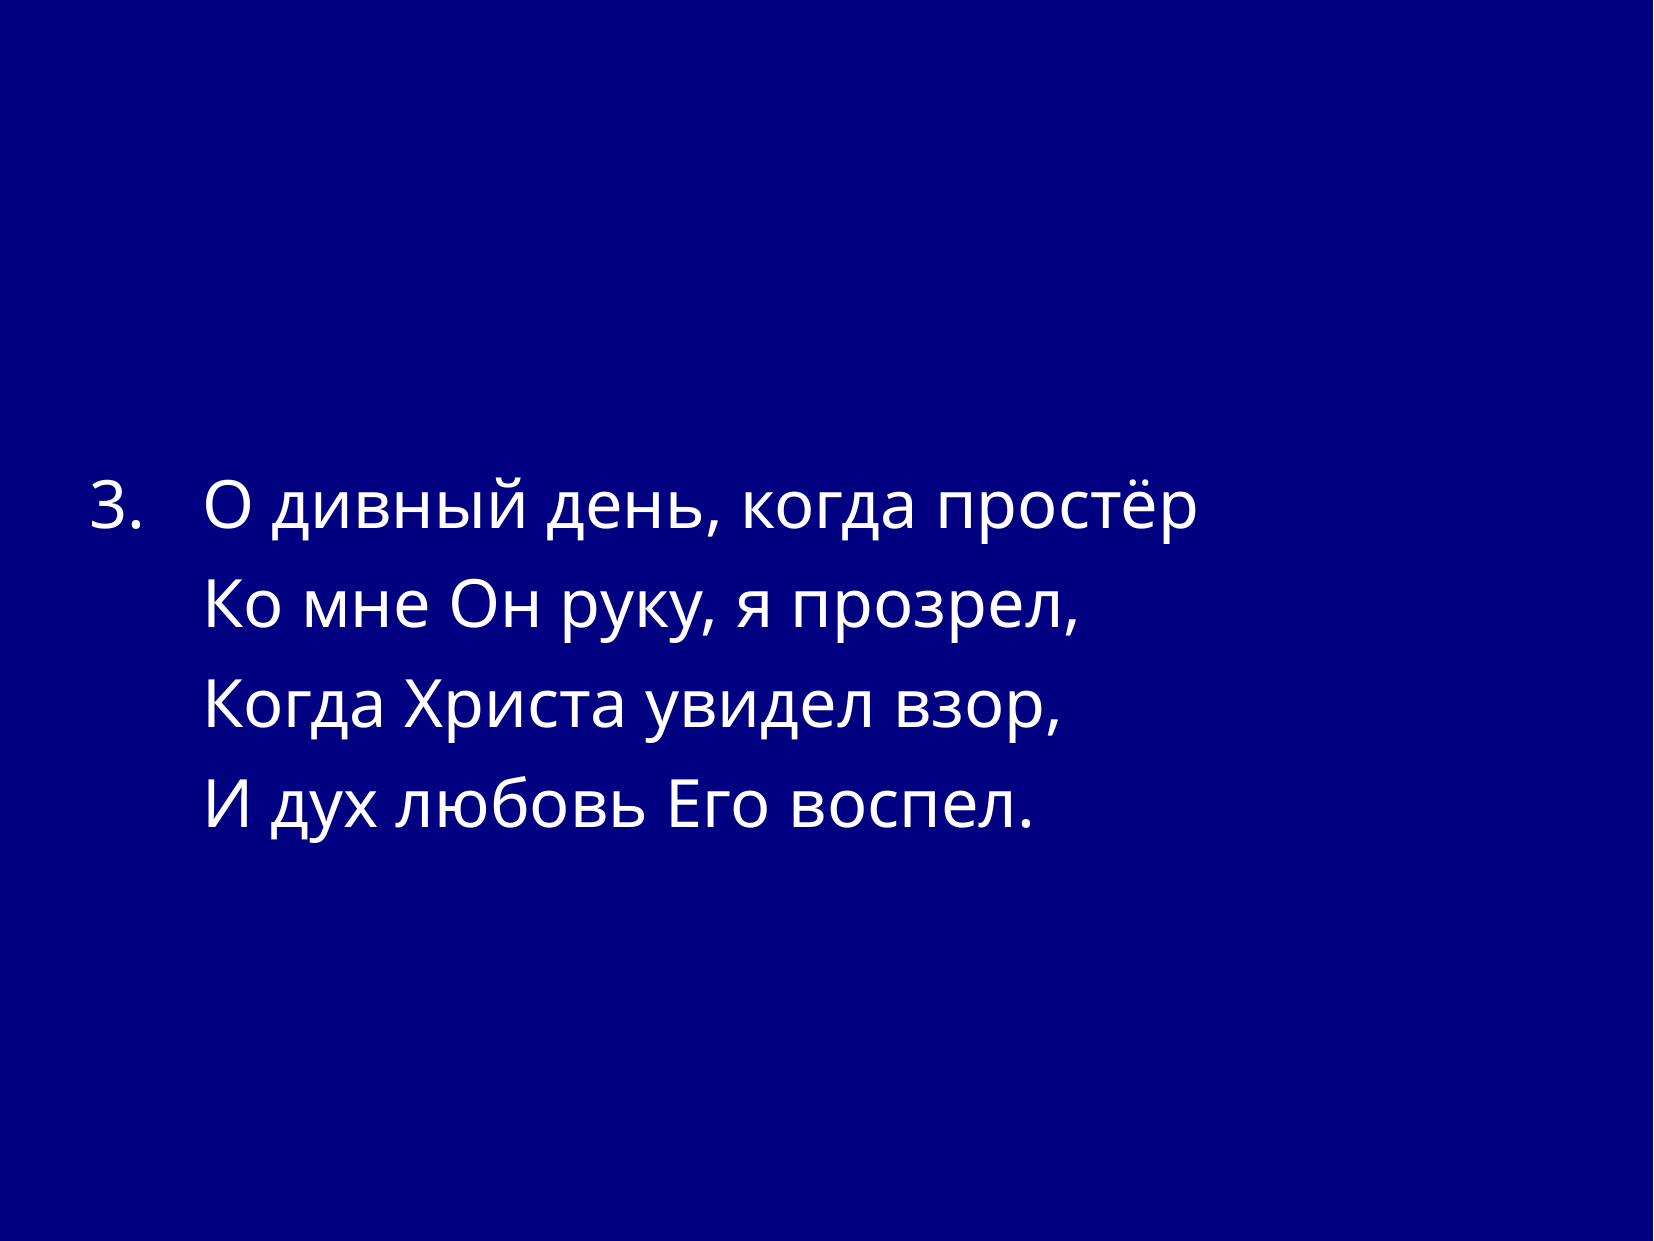

3.	О дивный день, когда простёр
	Ко мне Он руку, я прозрел,
	Когда Христа увидел взор,
	И дух любовь Его воспел.